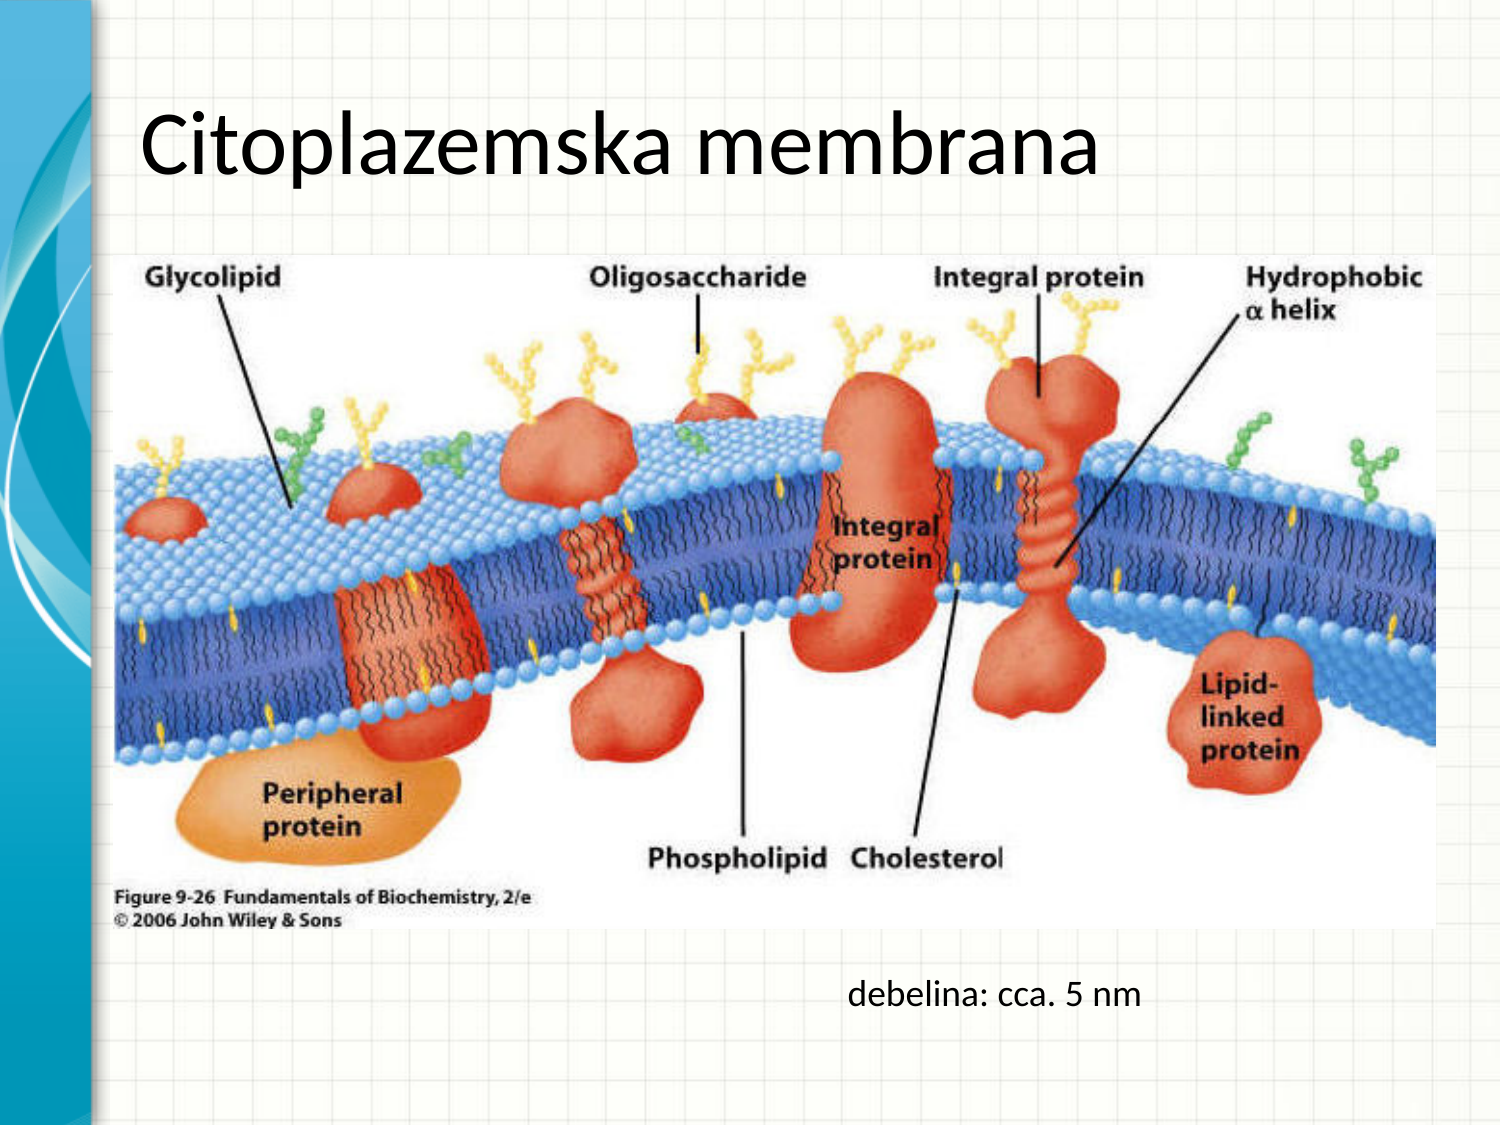

# Citoplazemska membrana
debelina: cca. 5 nm